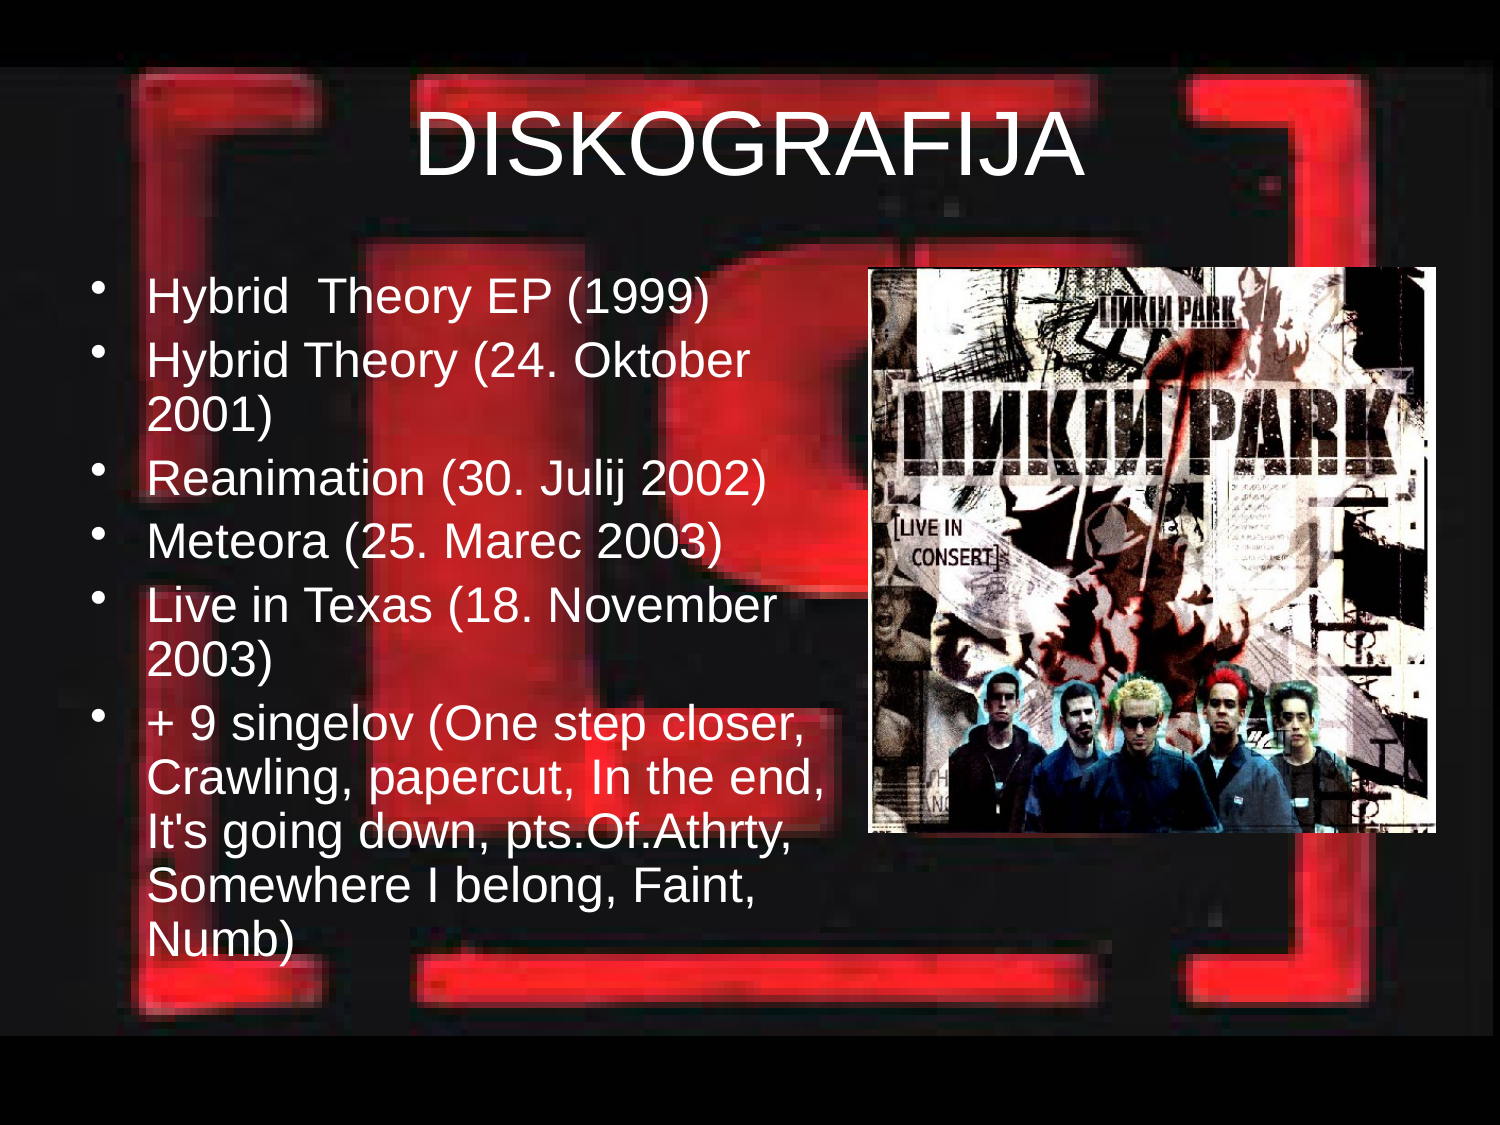

# DISKOGRAFIJA
Hybrid Theory EP (1999)
Hybrid Theory (24. Oktober 2001)
Reanimation (30. Julij 2002)
Meteora (25. Marec 2003)
Live in Texas (18. November 2003)
+ 9 singelov (One step closer, Crawling, papercut, In the end, It's going down, pts.Of.Athrty, Somewhere I belong, Faint, Numb)